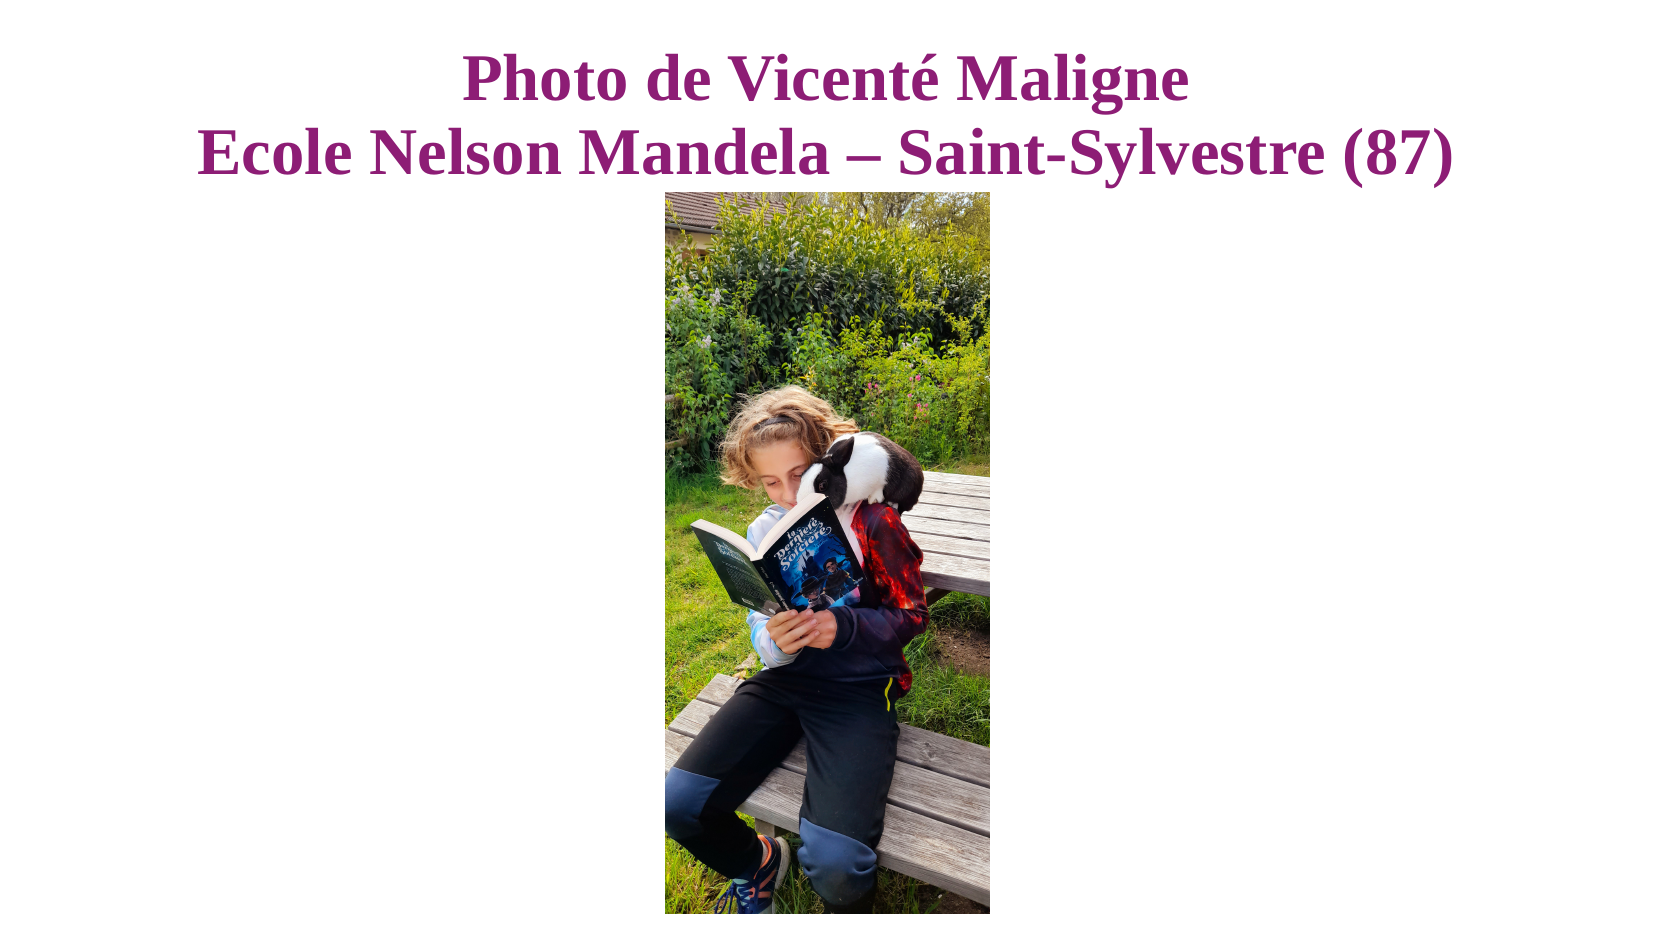

# Photo de Vicenté Maligne Ecole Nelson Mandela – Saint-Sylvestre (87)